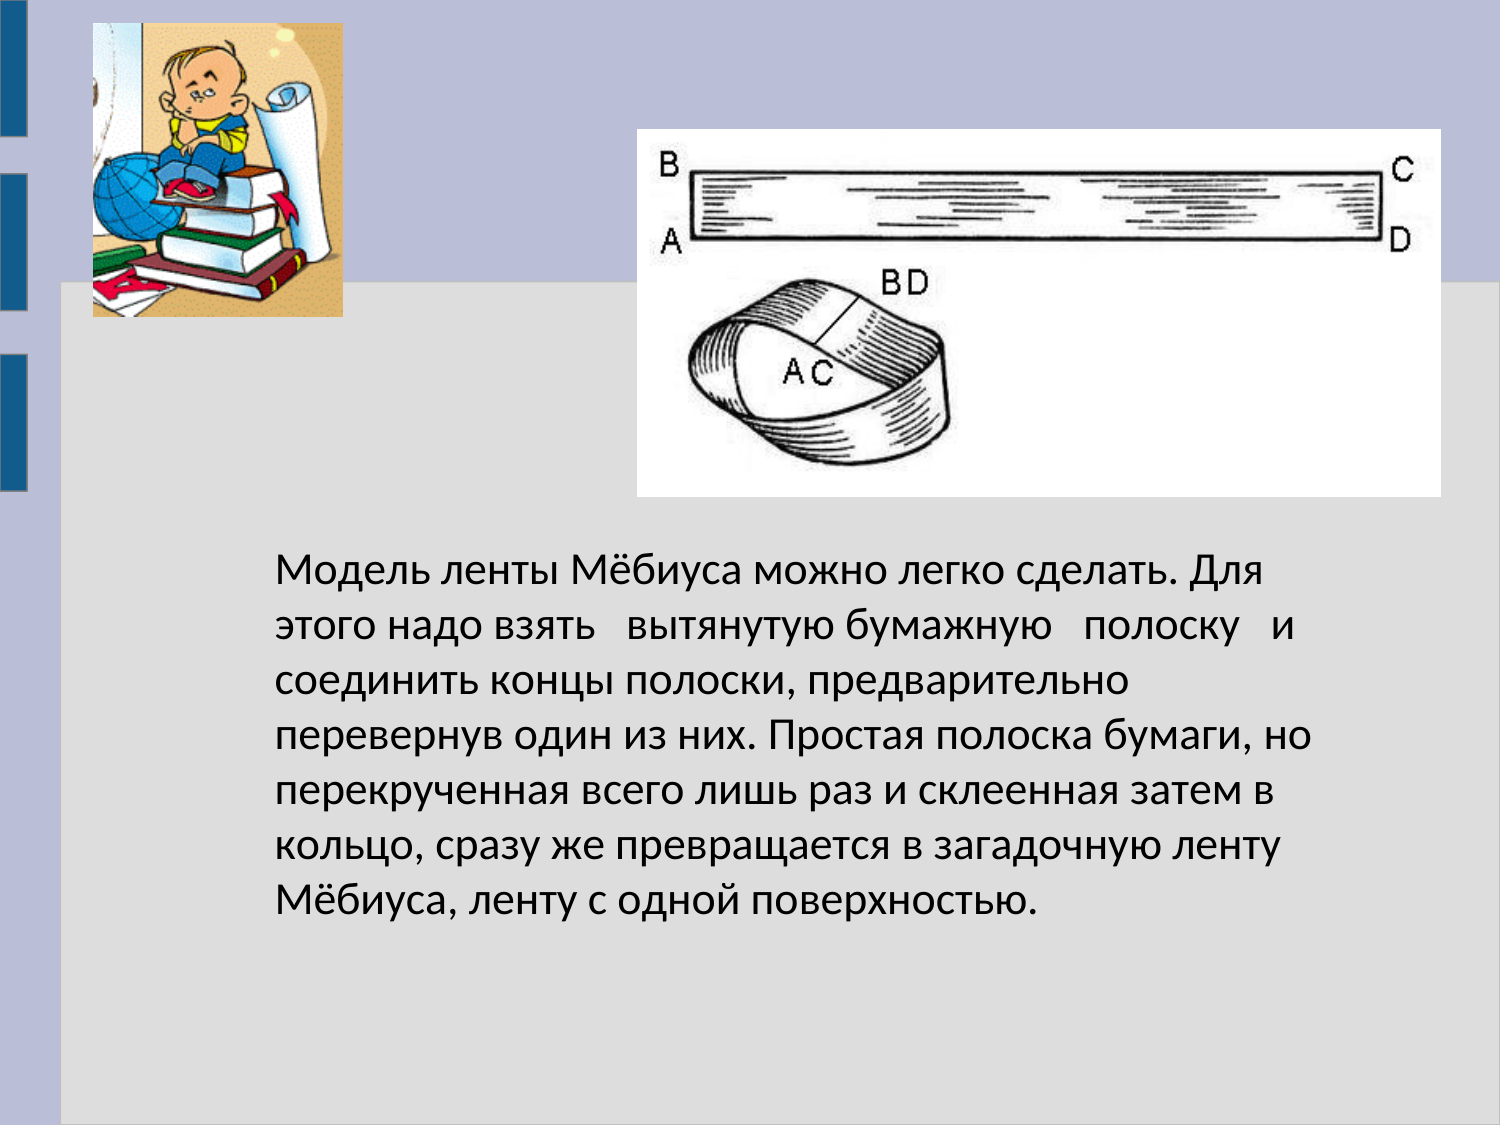

Модель ленты Мёбиуса можно легко сделать. Для этого надо взять вытянутую бумажную полоску и соединить концы полоски, предварительно перевернув один из них. Простая полоска бумаги, но перекрученная всего лишь раз и склеенная затем в кольцо, сразу же превращается в загадочную ленту Мёбиуса, ленту с одной поверхностью.